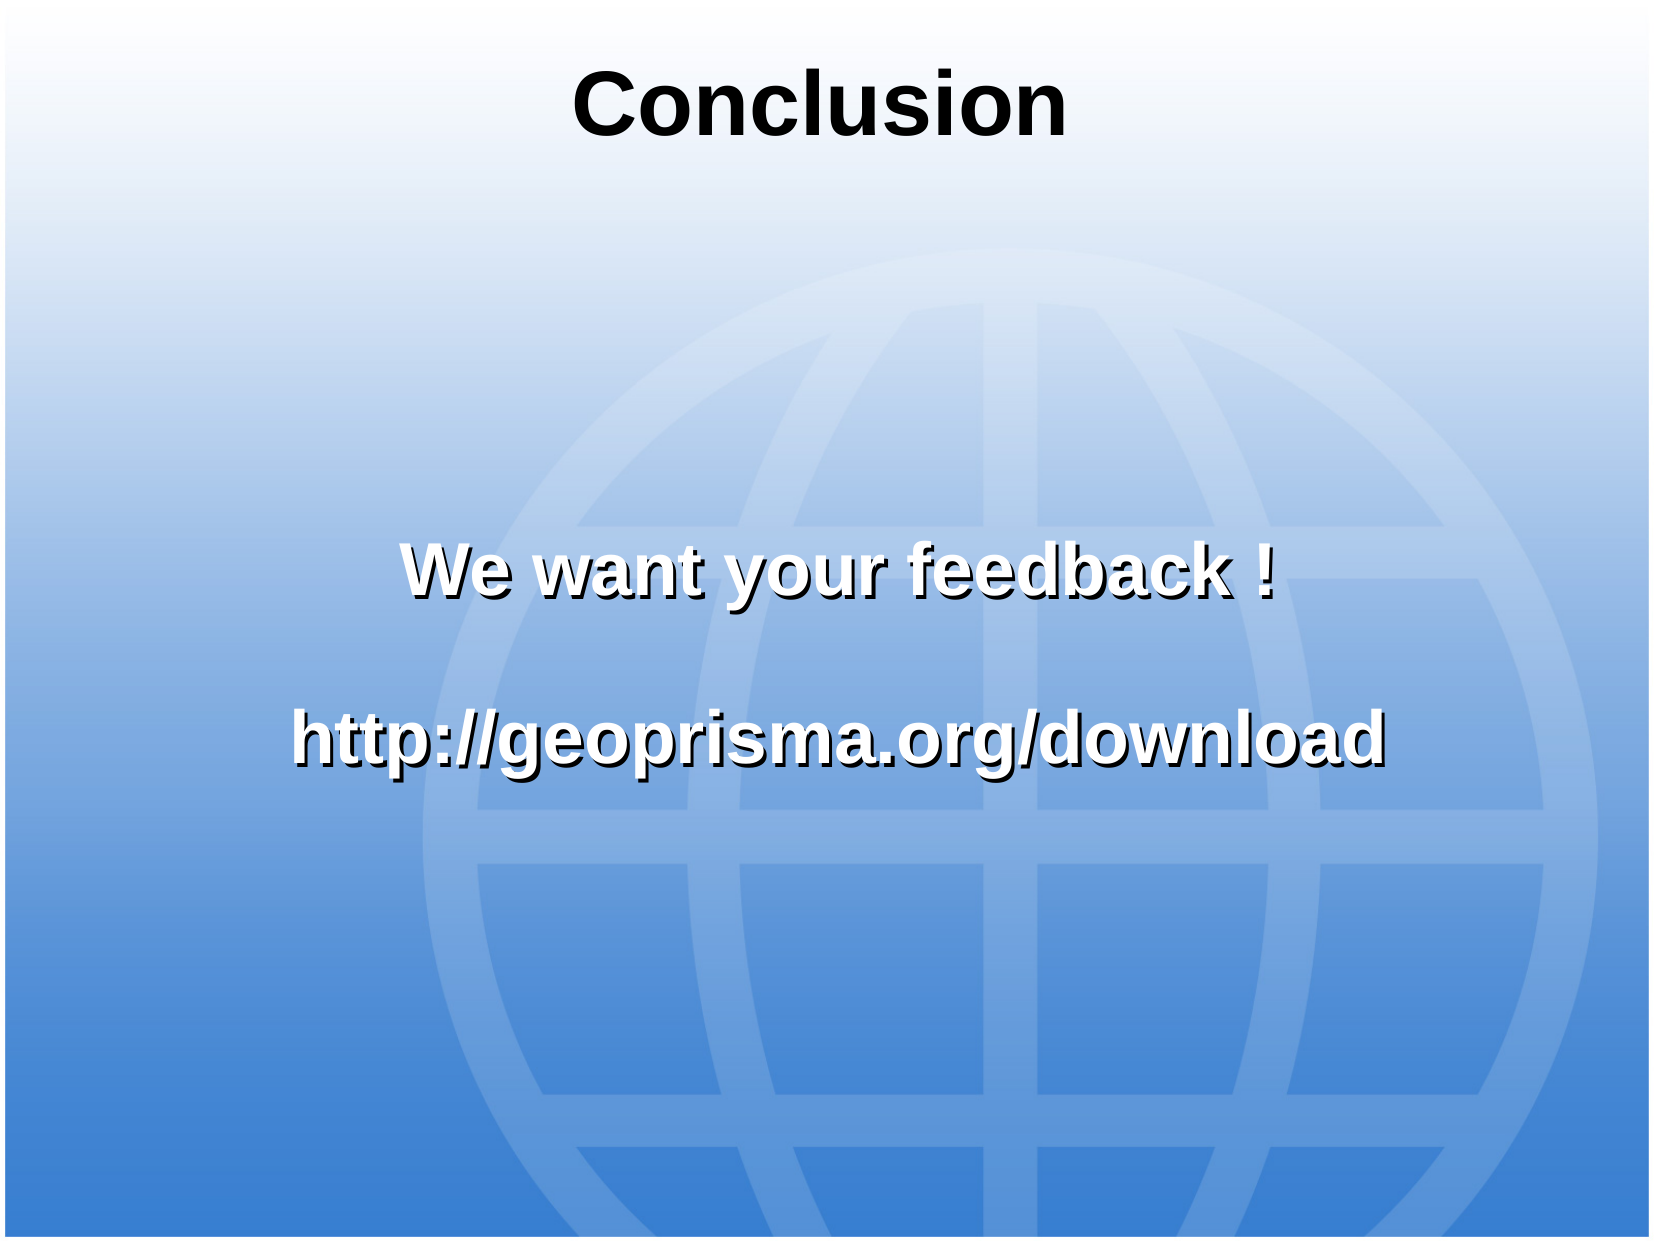

# Conclusion
We want your feedback !
http://geoprisma.org/download